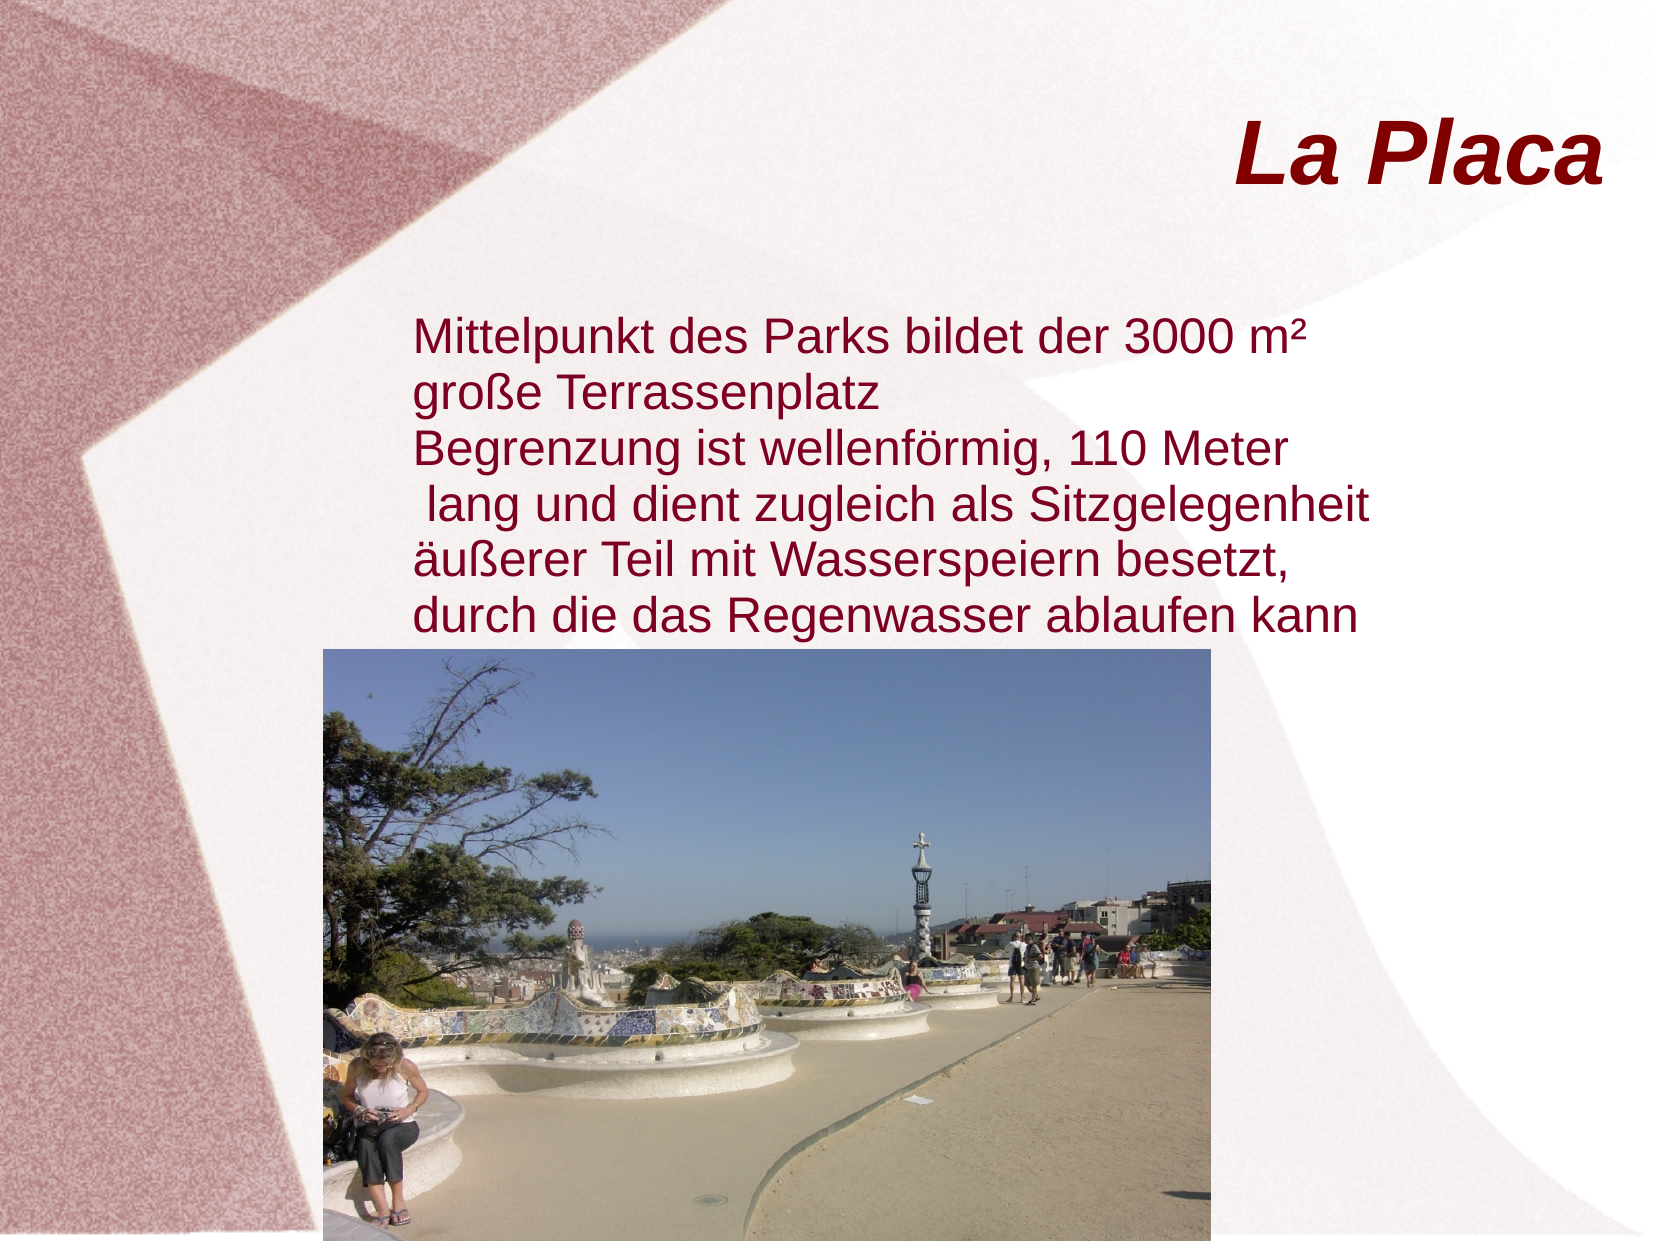

# La Placa
 Mittelpunkt des Parks bildet der 3000 m² große Terrassenplatz
 Begrenzung ist wellenförmig, 110 Meter lang und dient zugleich als Sitzgelegenheit
 äußerer Teil mit Wasserspeiern besetzt, durch die das Regenwasser ablaufen kann